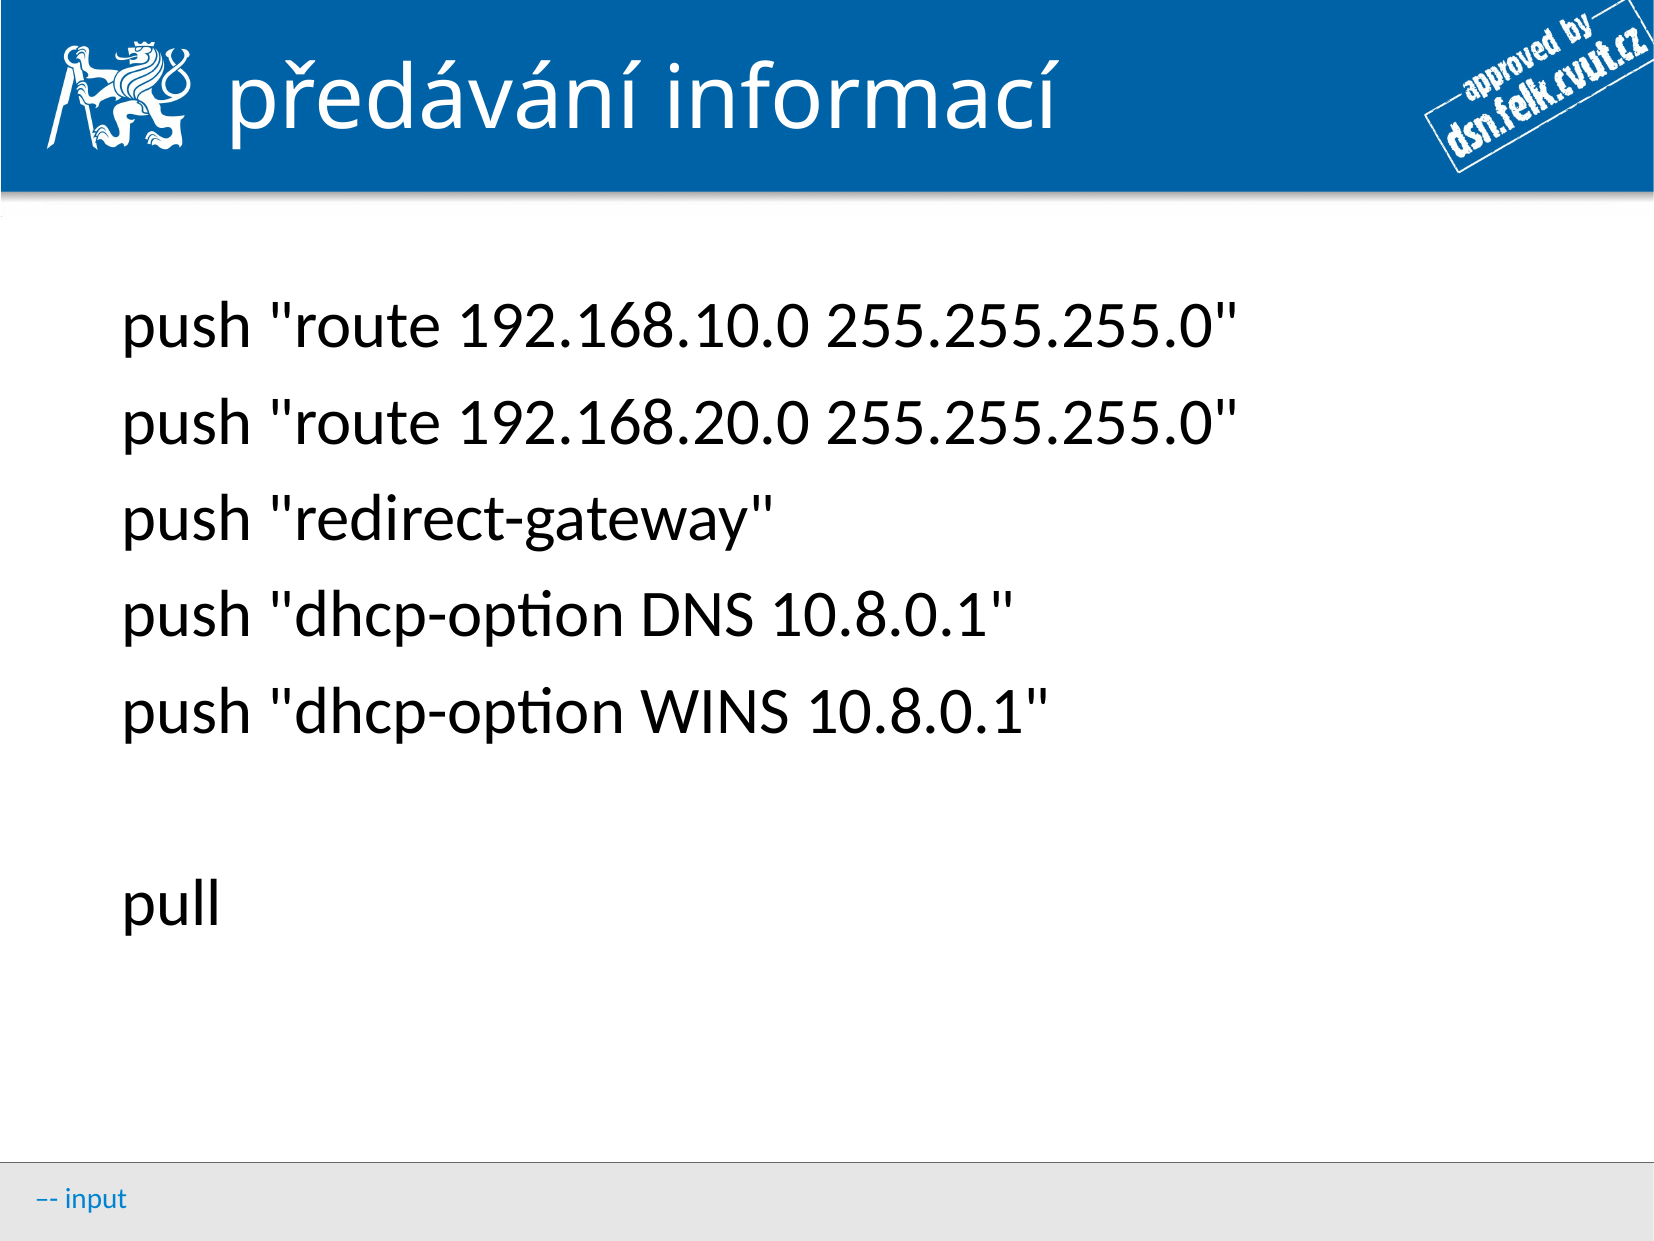

# předávání informací
push "route 192.168.10.0 255.255.255.0"
push "route 192.168.20.0 255.255.255.0"
push "redirect-gateway"
push "dhcp-option DNS 10.8.0.1"
push "dhcp-option WINS 10.8.0.1"
pull